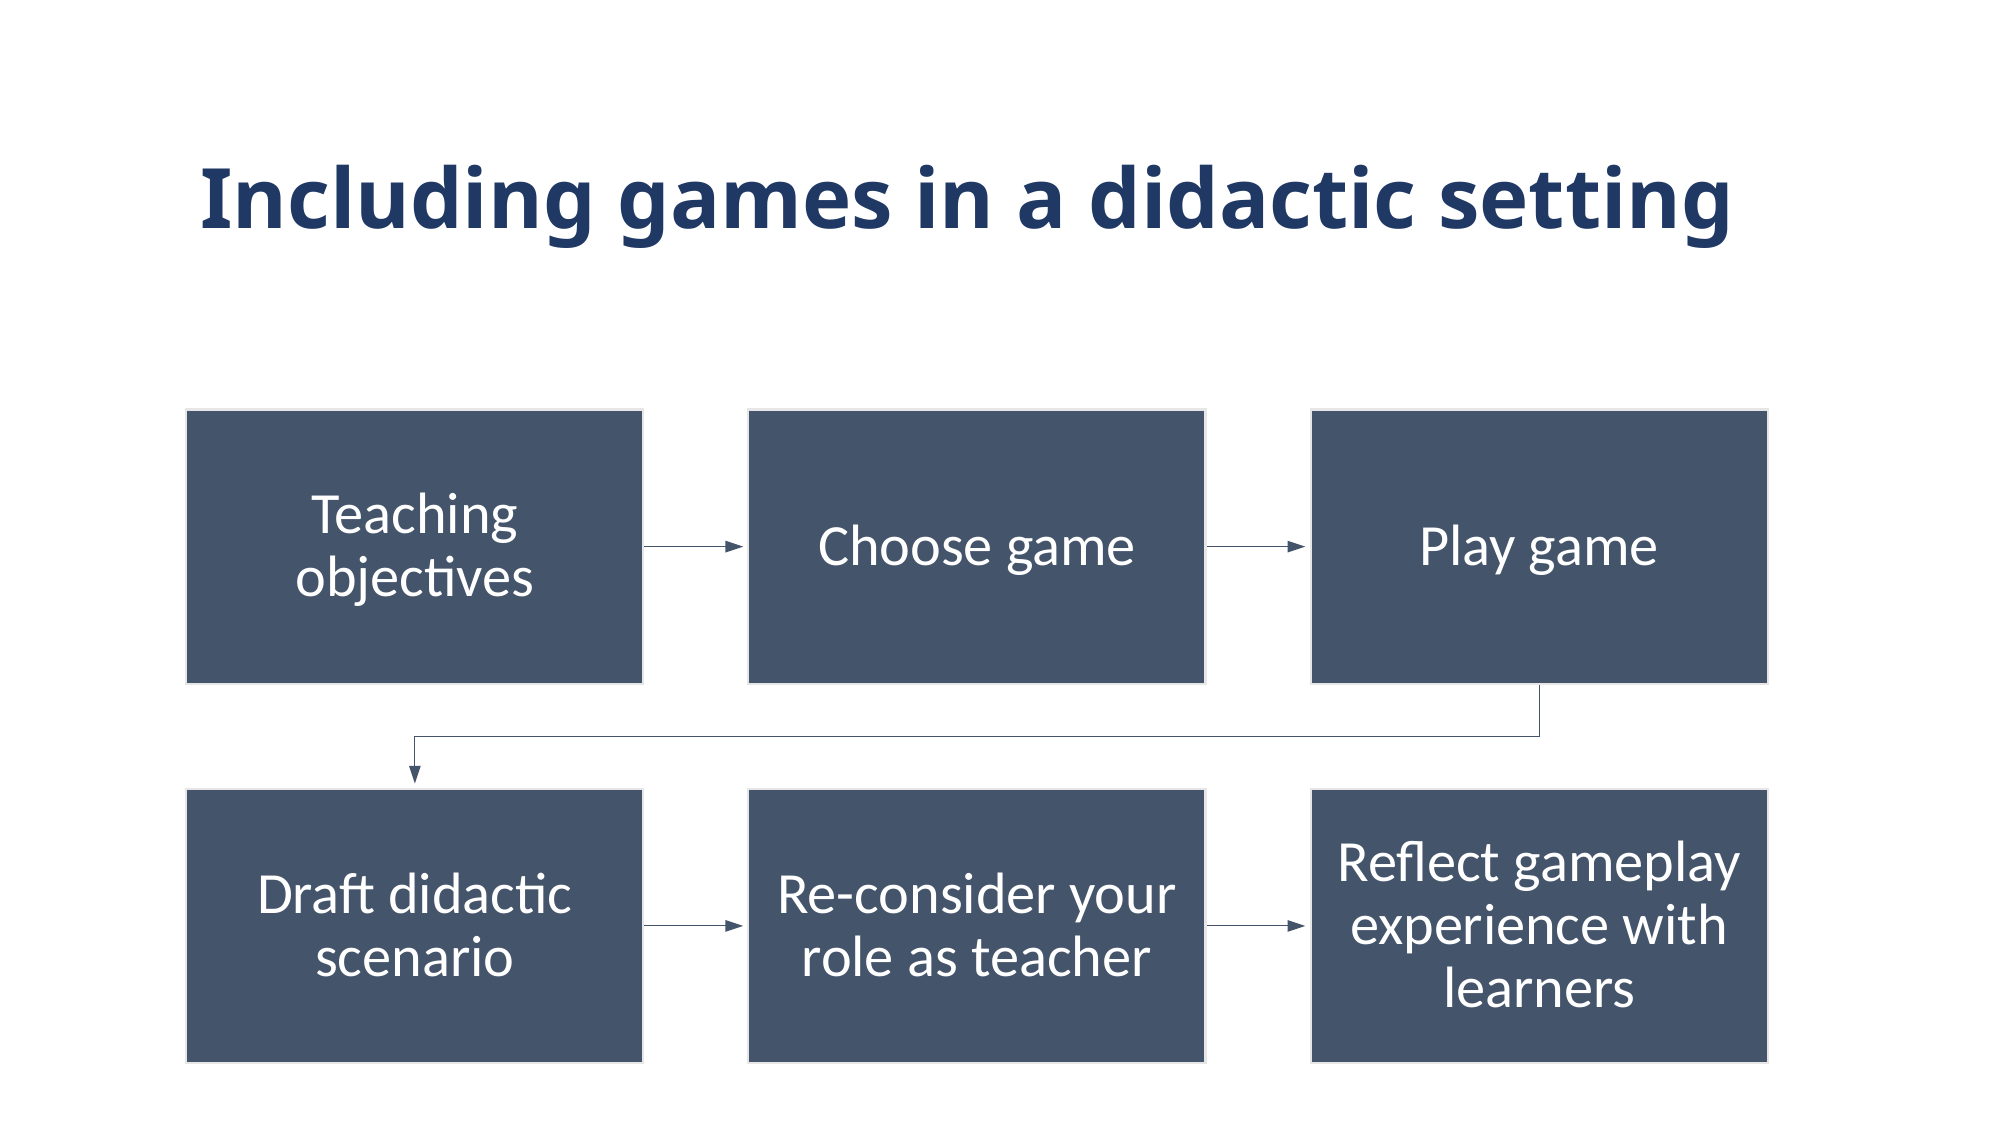

Including games in a didactic setting
Teaching objectives
Choose game
Play game
Draft didactic scenario
Re-consider your role as teacher
Reflect gameplay experience with learners